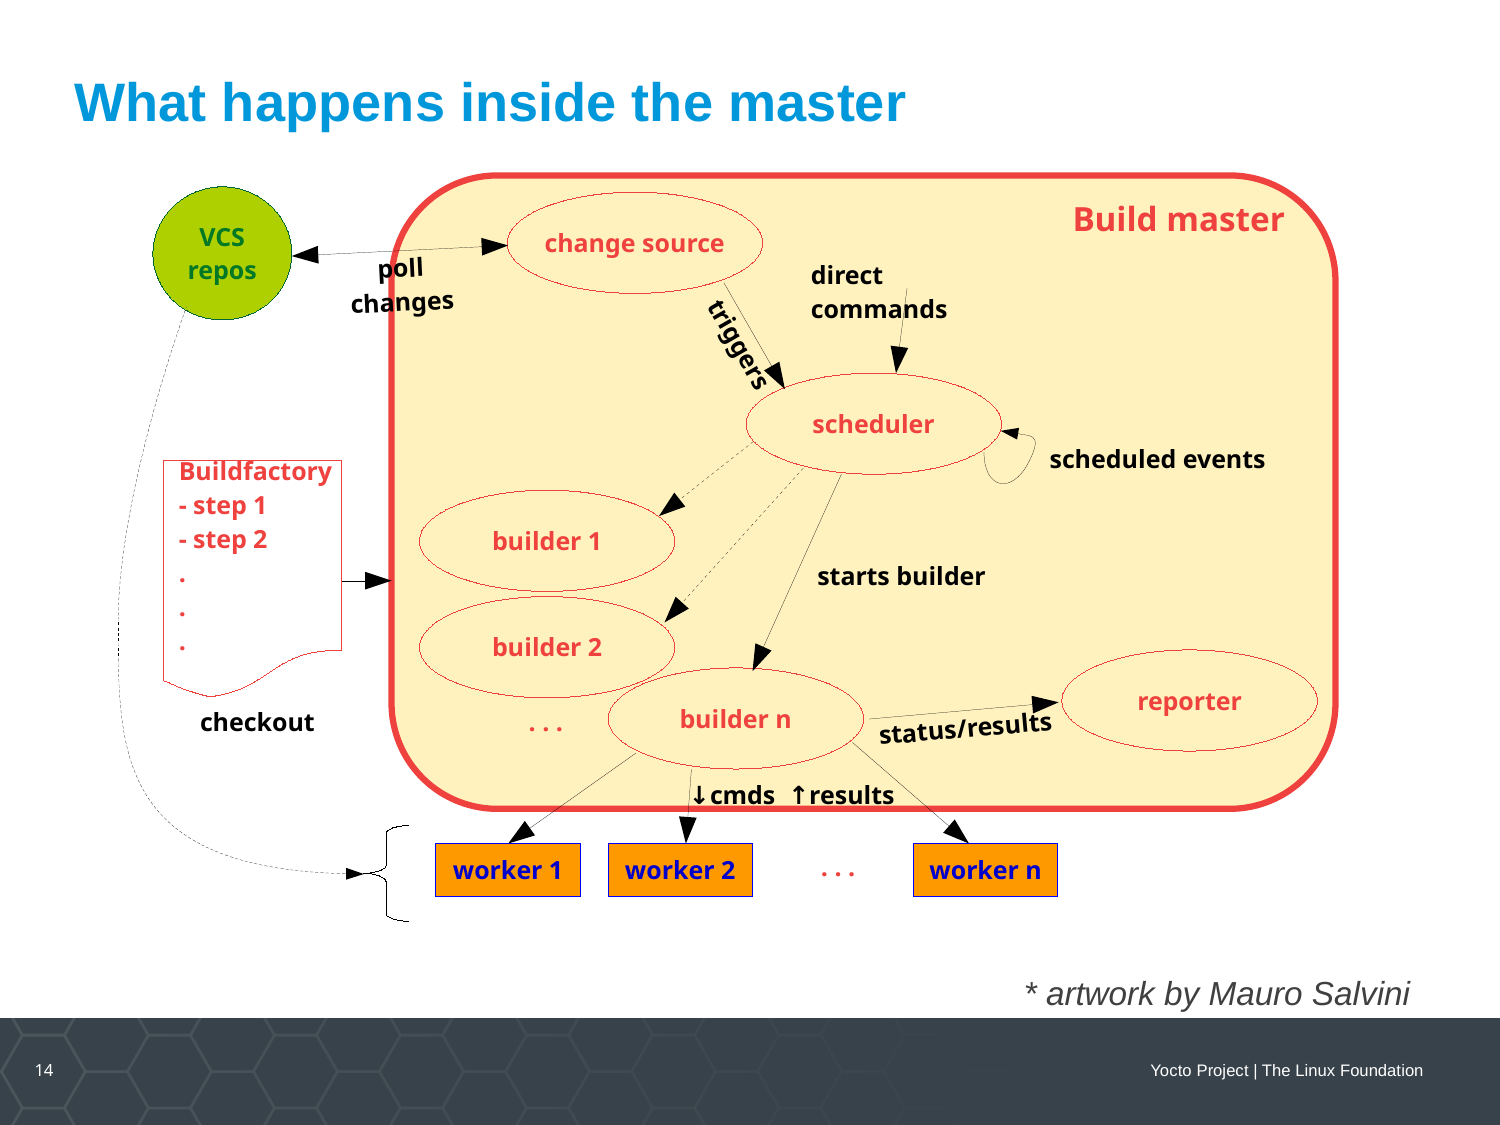

What happens inside the master
VCS
repos
Build master
change source
poll
changes
direct commands
triggers
scheduler
scheduled events
Buildfactory
- step 1
- step 2
.
.
.
builder 1
starts builder
builder 2
reporter
builder n
checkout
. . .
status/results
↓cmds ↑results
. . .
worker 1
worker 2
worker n
* artwork by Mauro Salvini